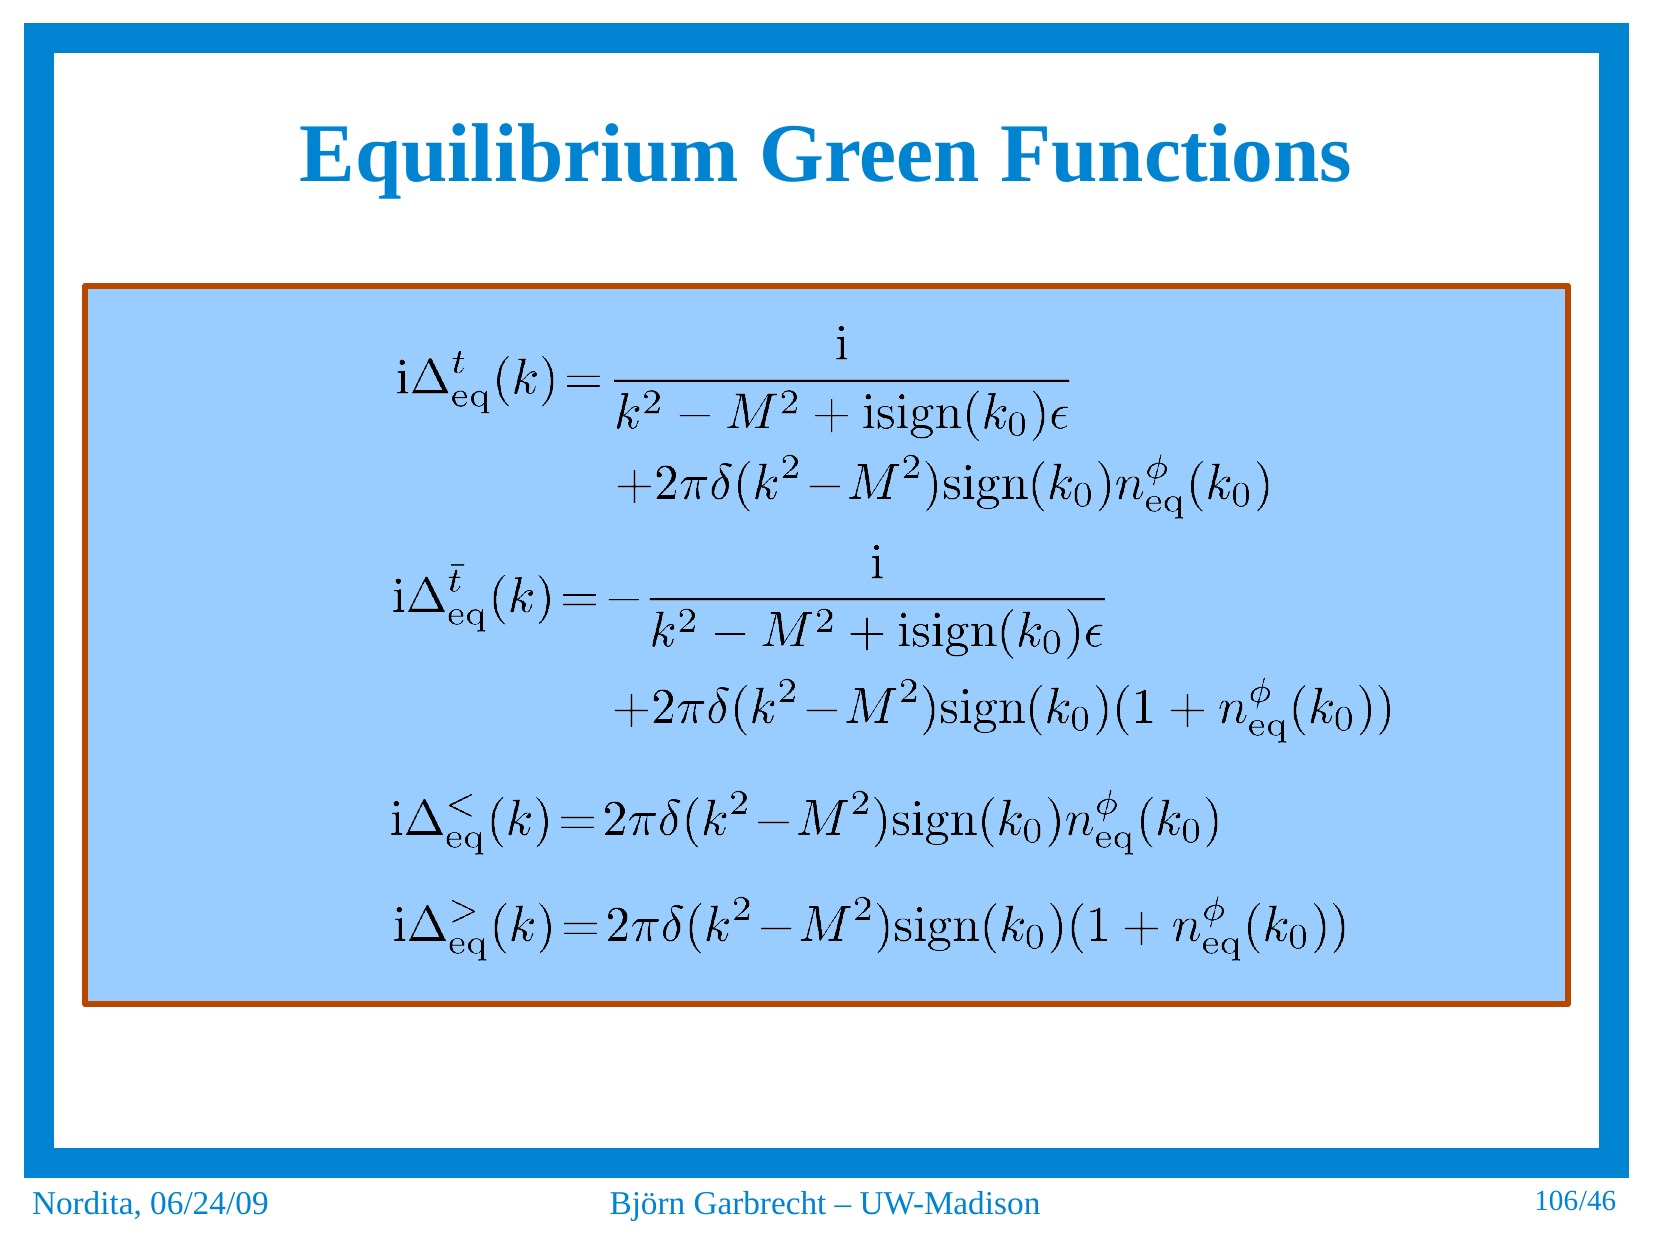

# Equilibrium Green Functions
Björn Garbrecht – UW-Madison
106